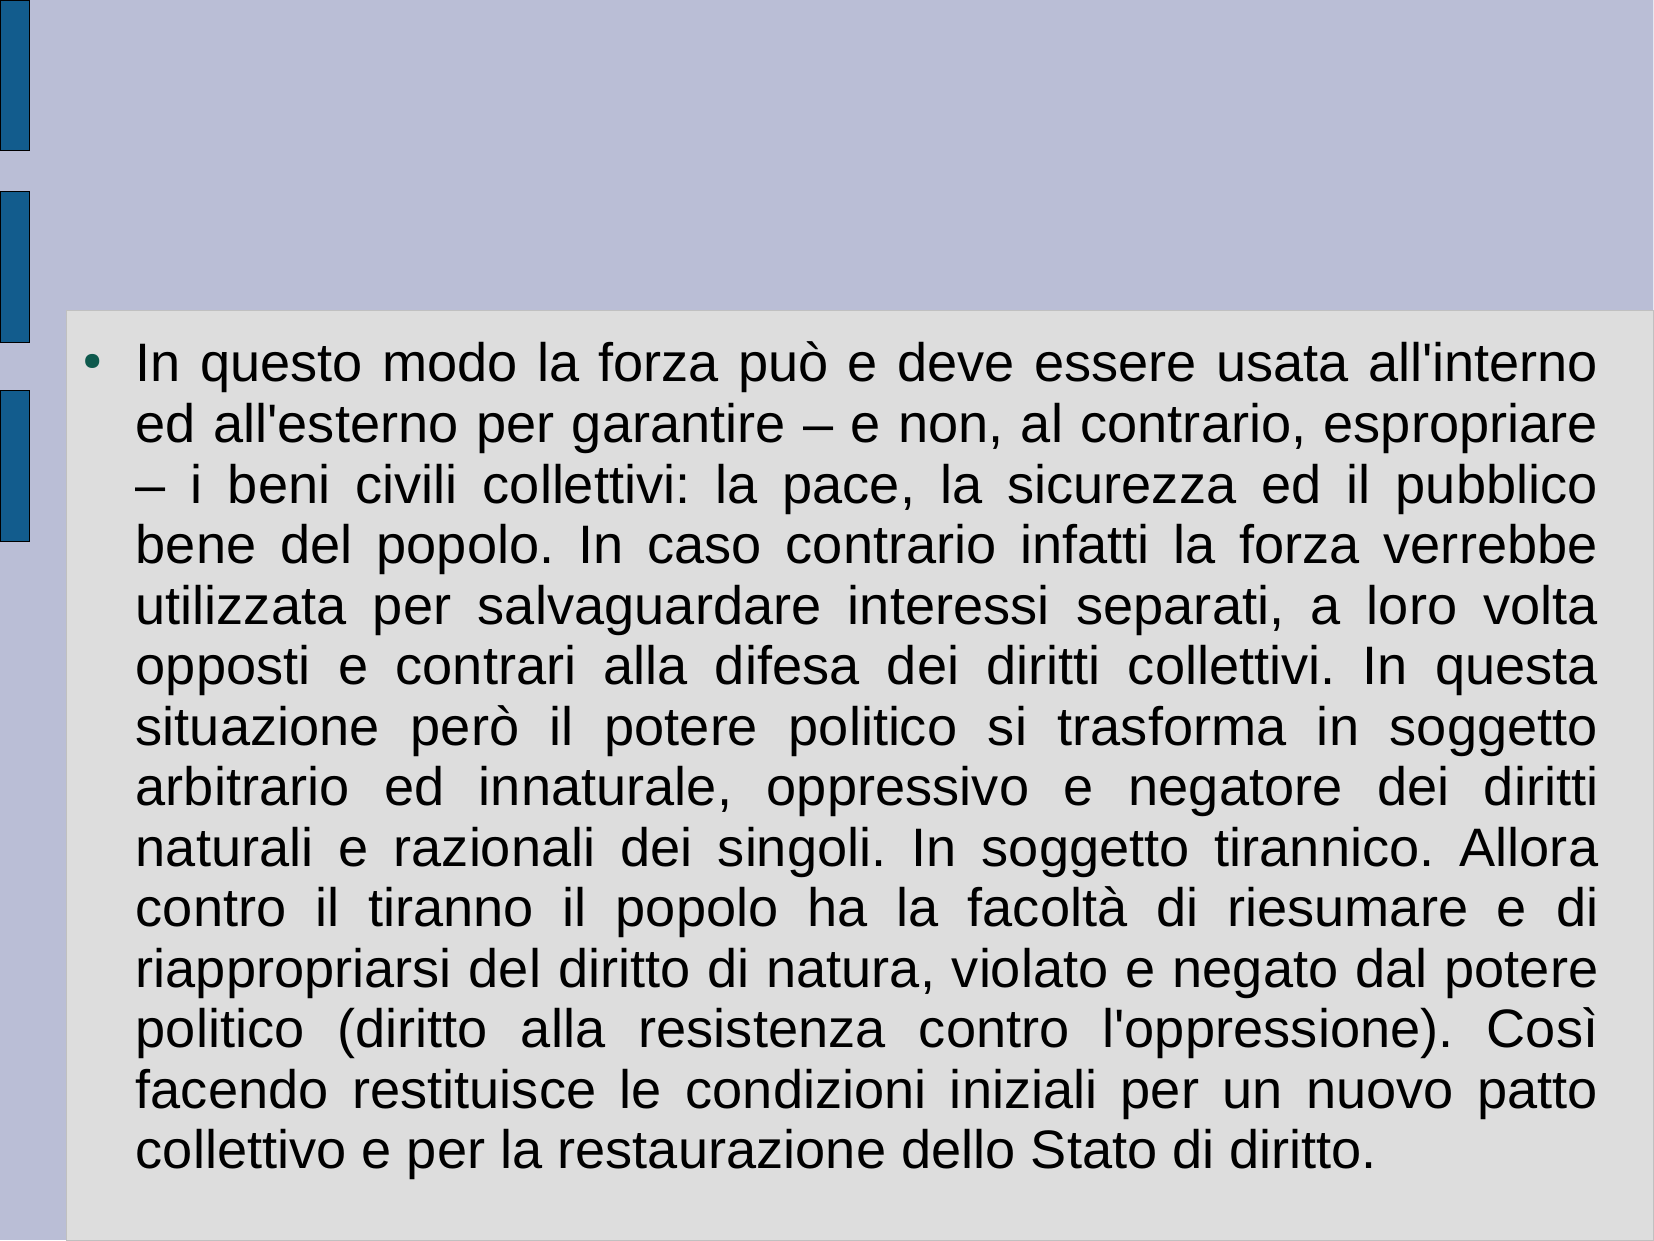

#
In questo modo la forza può e deve essere usata all'interno ed all'esterno per garantire – e non, al contrario, espropriare – i beni civili collettivi: la pace, la sicurezza ed il pubblico bene del popolo. In caso contrario infatti la forza verrebbe utilizzata per salvaguardare interessi separati, a loro volta opposti e contrari alla difesa dei diritti collettivi. In questa situazione però il potere politico si trasforma in soggetto arbitrario ed innaturale, oppressivo e negatore dei diritti naturali e razionali dei singoli. In soggetto tirannico. Allora contro il tiranno il popolo ha la facoltà di riesumare e di riappropriarsi del diritto di natura, violato e negato dal potere politico (diritto alla resistenza contro l'oppressione). Così facendo restituisce le condizioni iniziali per un nuovo patto collettivo e per la restaurazione dello Stato di diritto.